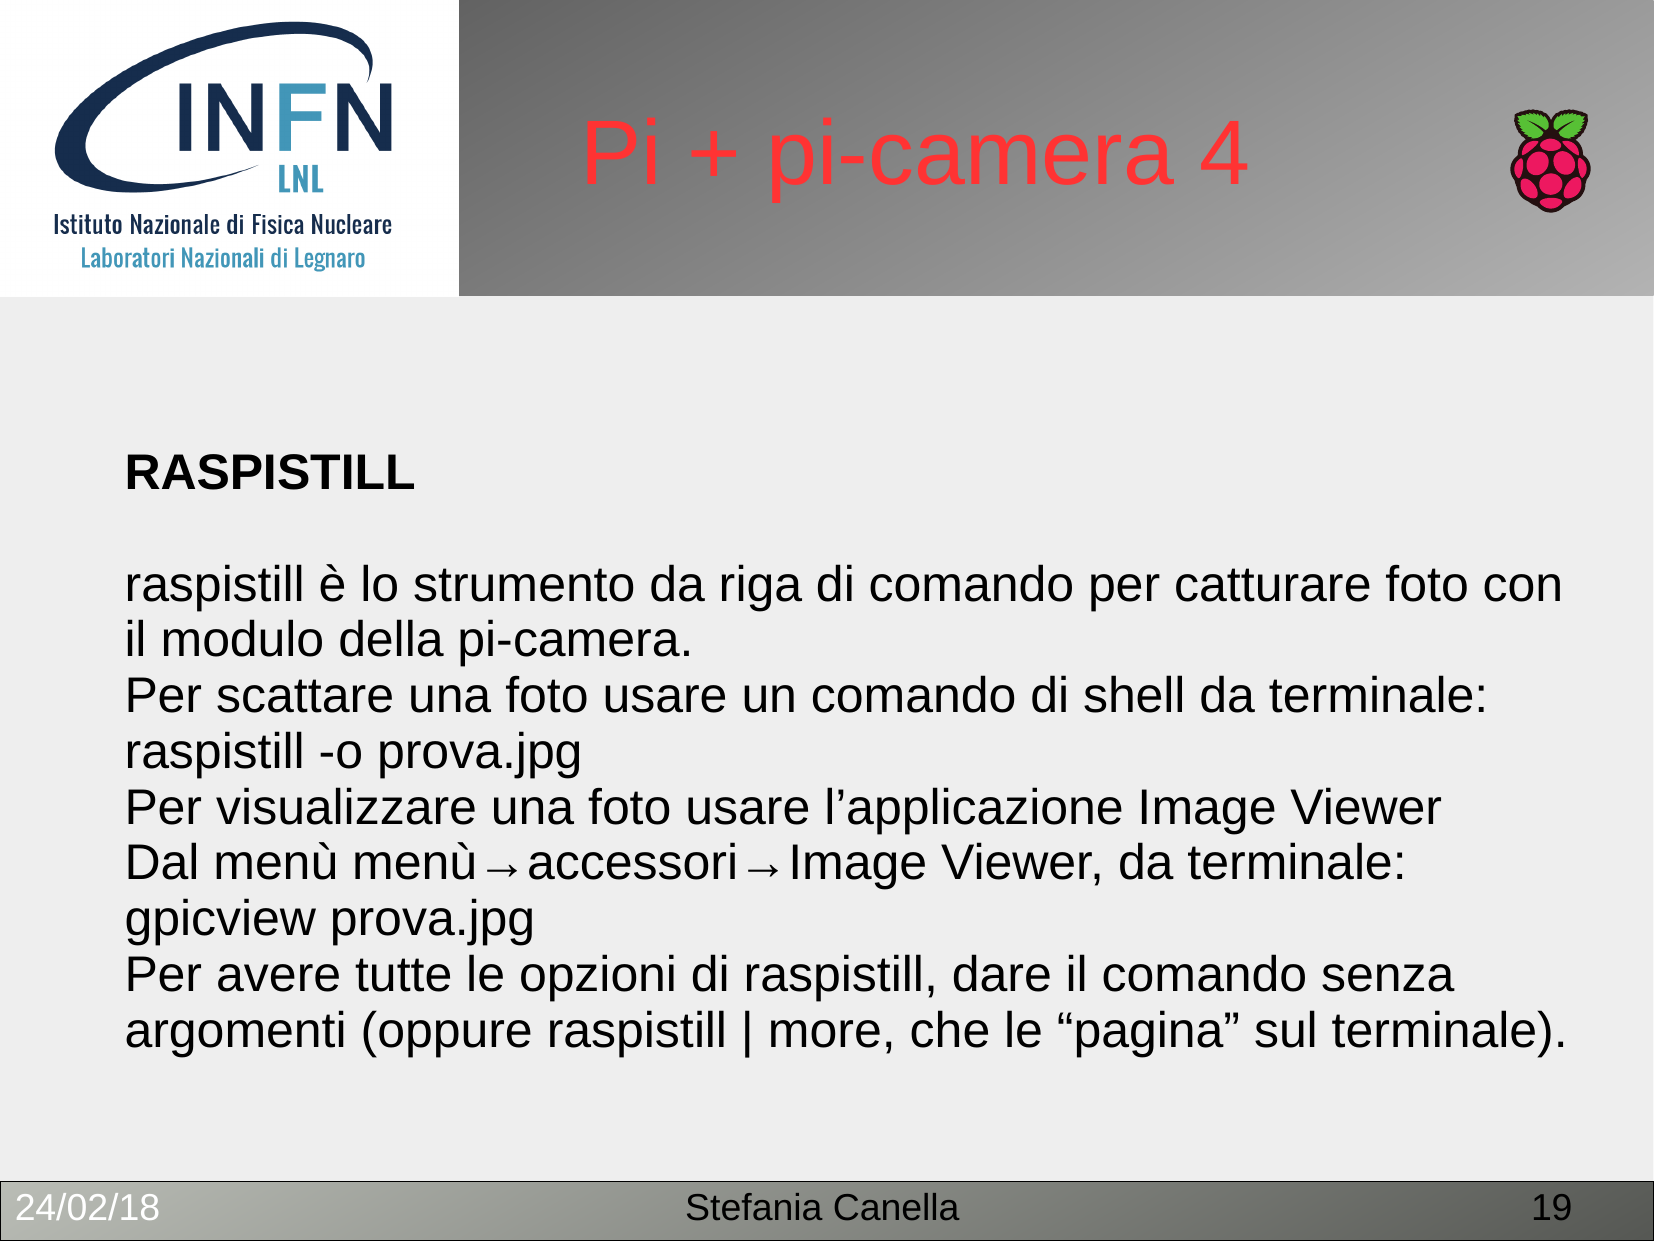

# Pi + pi-camera 4
raspistill
raspistill è lo strumento da riga di comando per catturare foto con il modulo della pi-camera.
Per scattare una foto usare un comando di shell da terminale:
raspistill -o prova.jpg
Per visualizzare una foto usare l’applicazione Image Viewer
Dal menù menù→accessori→Image Viewer, da terminale: gpicview prova.jpg
Per avere tutte le opzioni di raspistill, dare il comando senza argomenti (oppure raspistill | more, che le “pagina” sul terminale).
24/02/18
Stefania Canella